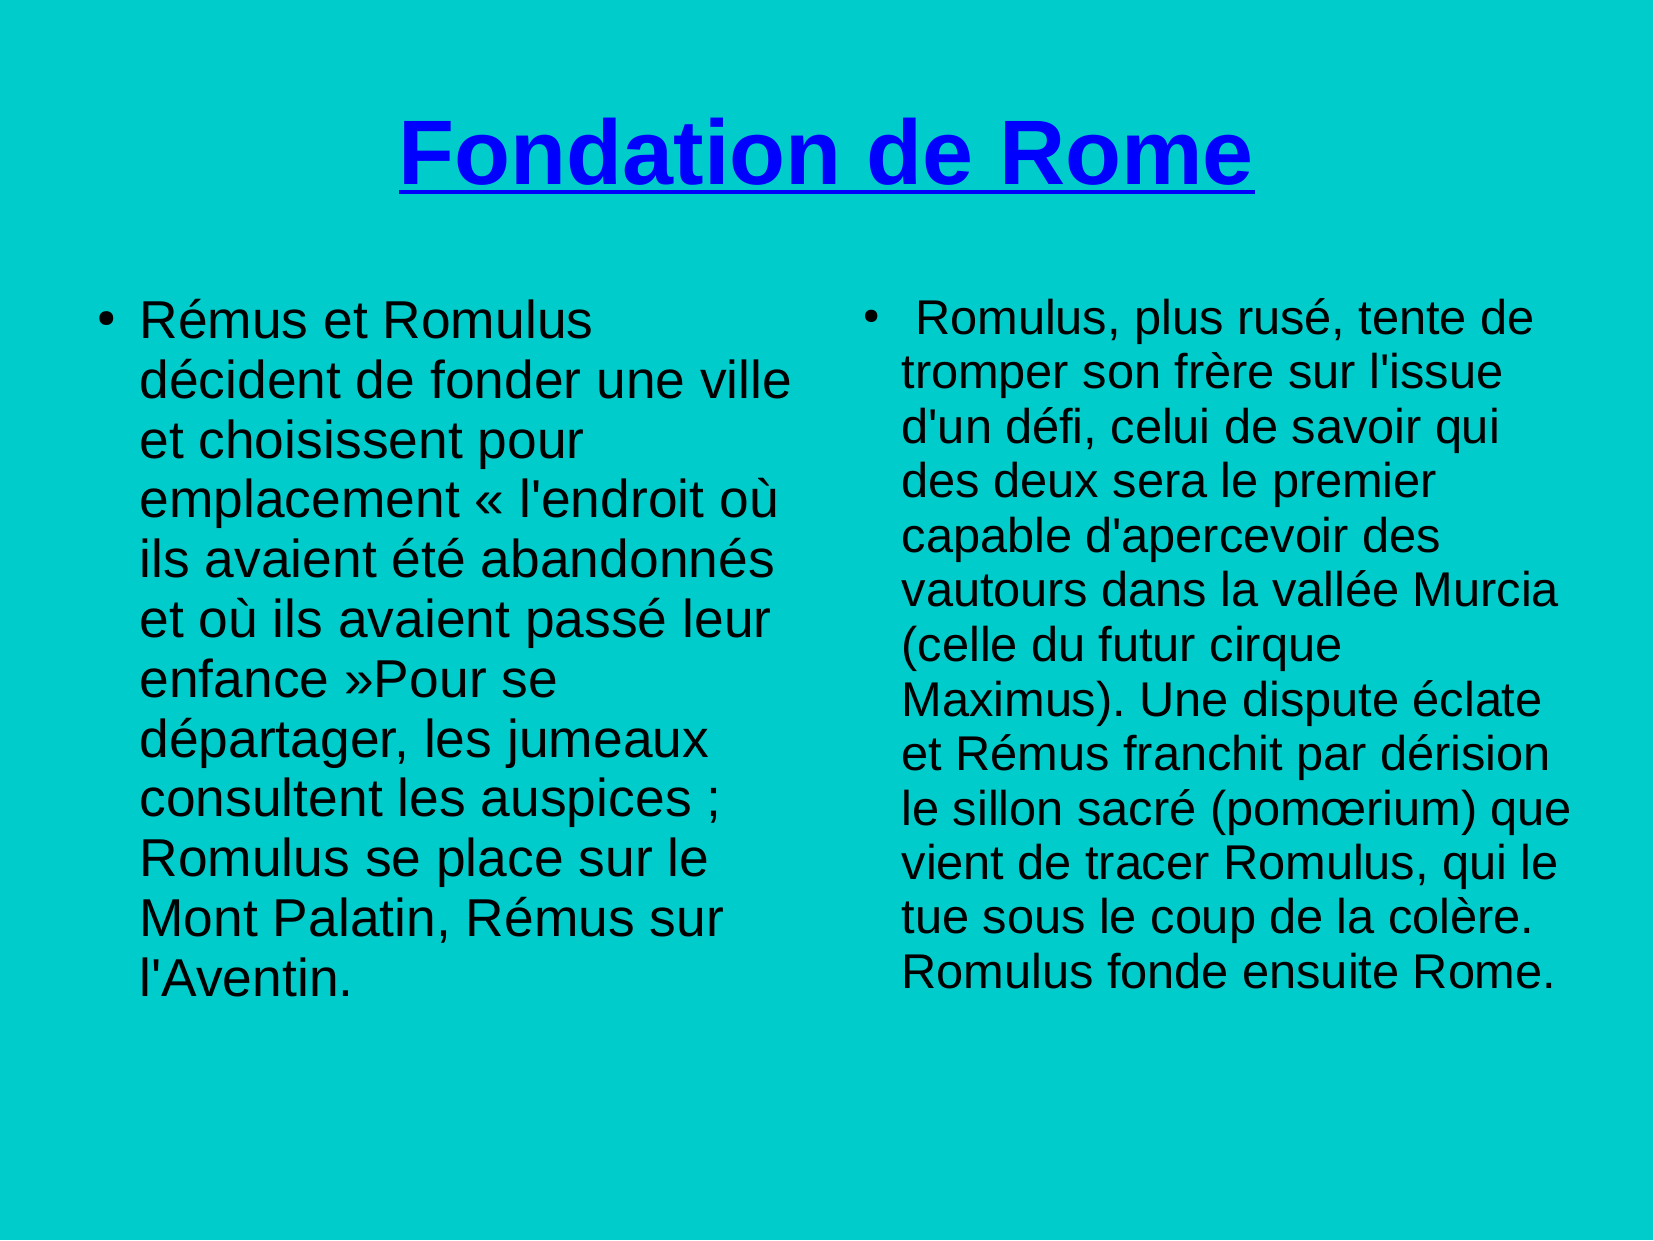

# Fondation de Rome
Rémus et Romulus décident de fonder une ville et choisissent pour emplacement « l'endroit où ils avaient été abandonnés et où ils avaient passé leur enfance »Pour se départager, les jumeaux consultent les auspices ; Romulus se place sur le Mont Palatin, Rémus sur l'Aventin.
 Romulus, plus rusé, tente de tromper son frère sur l'issue d'un défi, celui de savoir qui des deux sera le premier capable d'apercevoir des vautours dans la vallée Murcia (celle du futur cirque Maximus). Une dispute éclate et Rémus franchit par dérision le sillon sacré (pomœrium) que vient de tracer Romulus, qui le tue sous le coup de la colère. Romulus fonde ensuite Rome.